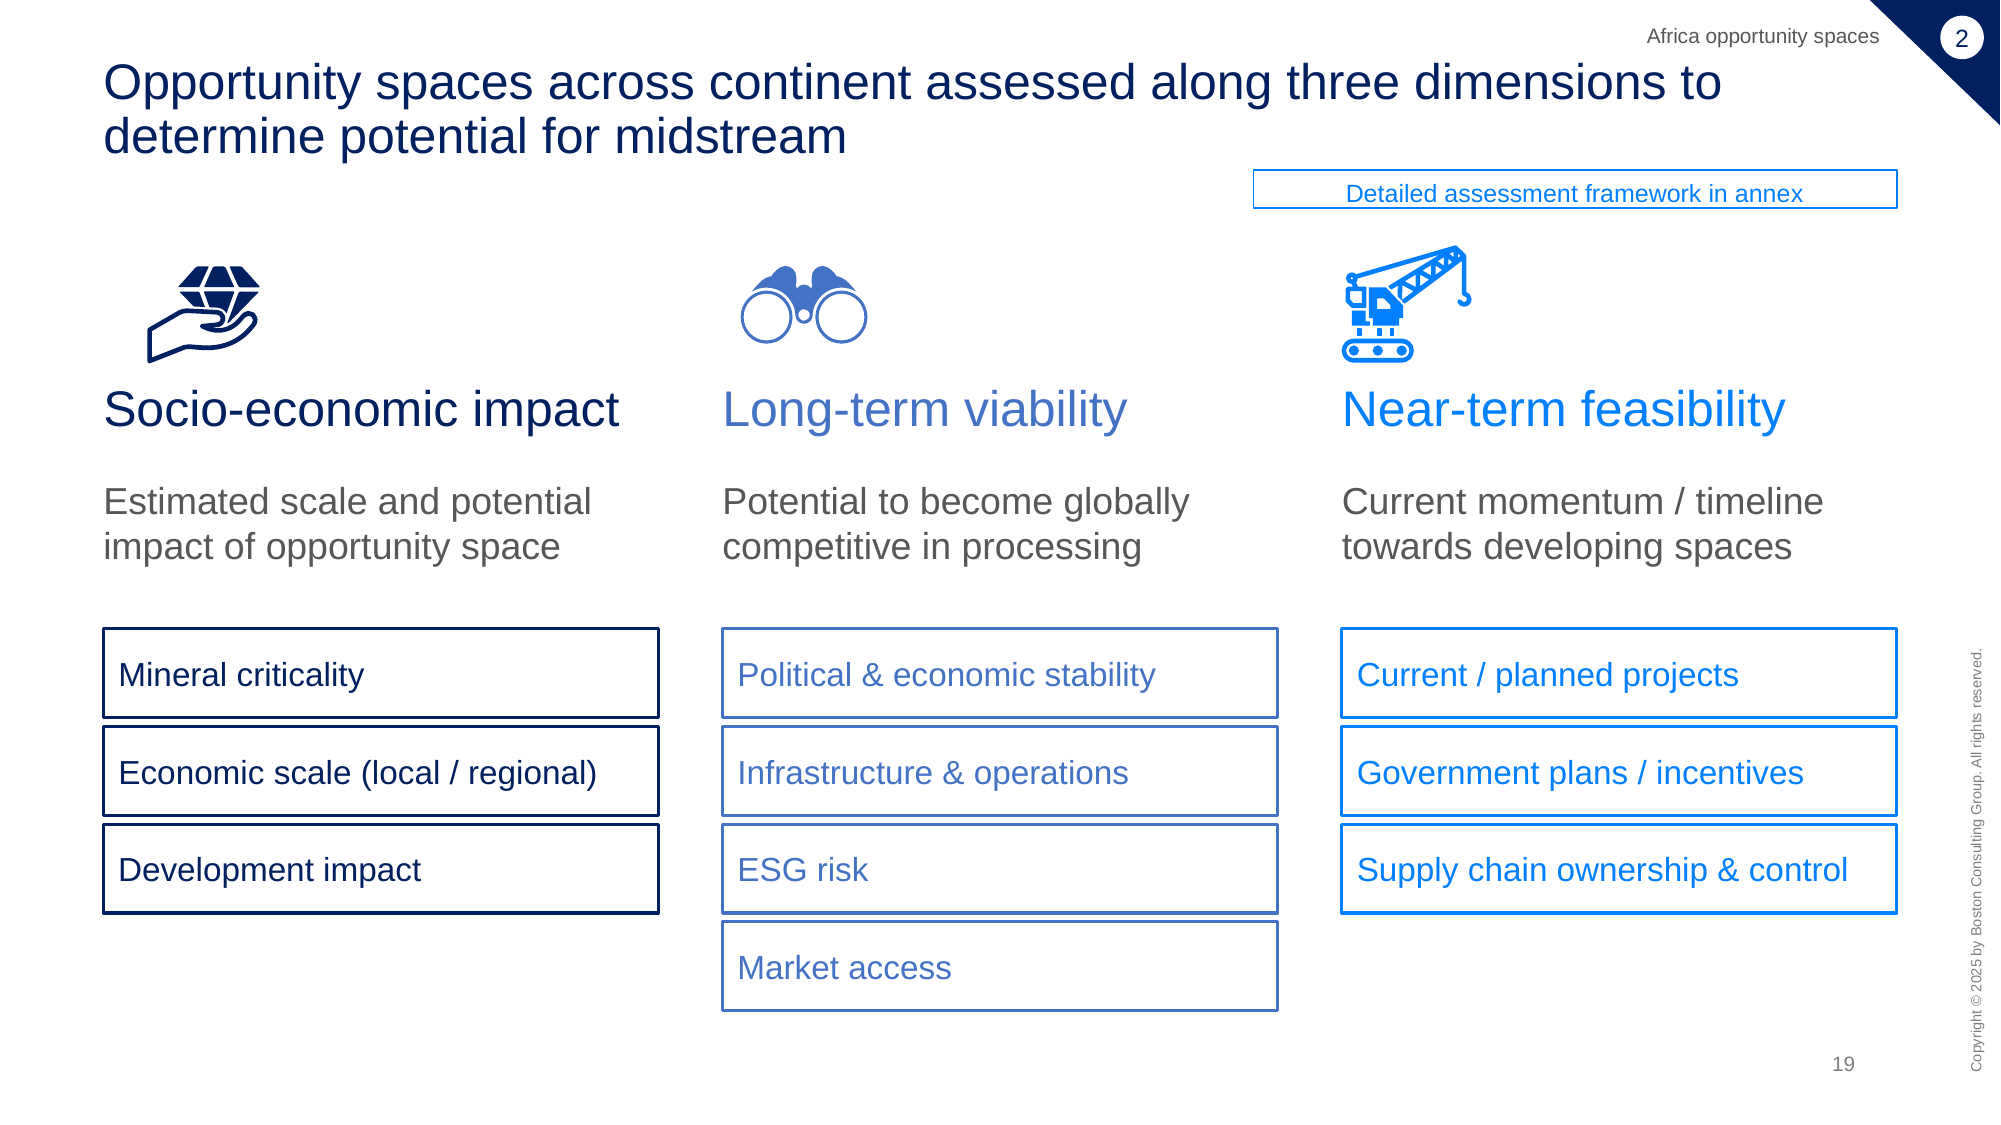

Africa opportunity spaces
2
# Opportunity spaces across continent assessed along three dimensions to determine potential for midstream
Detailed assessment framework in annex
Socio-economic impact
Near-term feasibility
Long-term viability
Estimated scale and potential impact of opportunity space
Potential to become globally competitive in processing
Current momentum / timeline towards developing spaces
Mineral criticality
Political & economic stability
Current / planned projects
Economic scale (local / regional)
Infrastructure & operations
Government plans / incentives
Development impact
ESG risk
Supply chain ownership & control
Market access